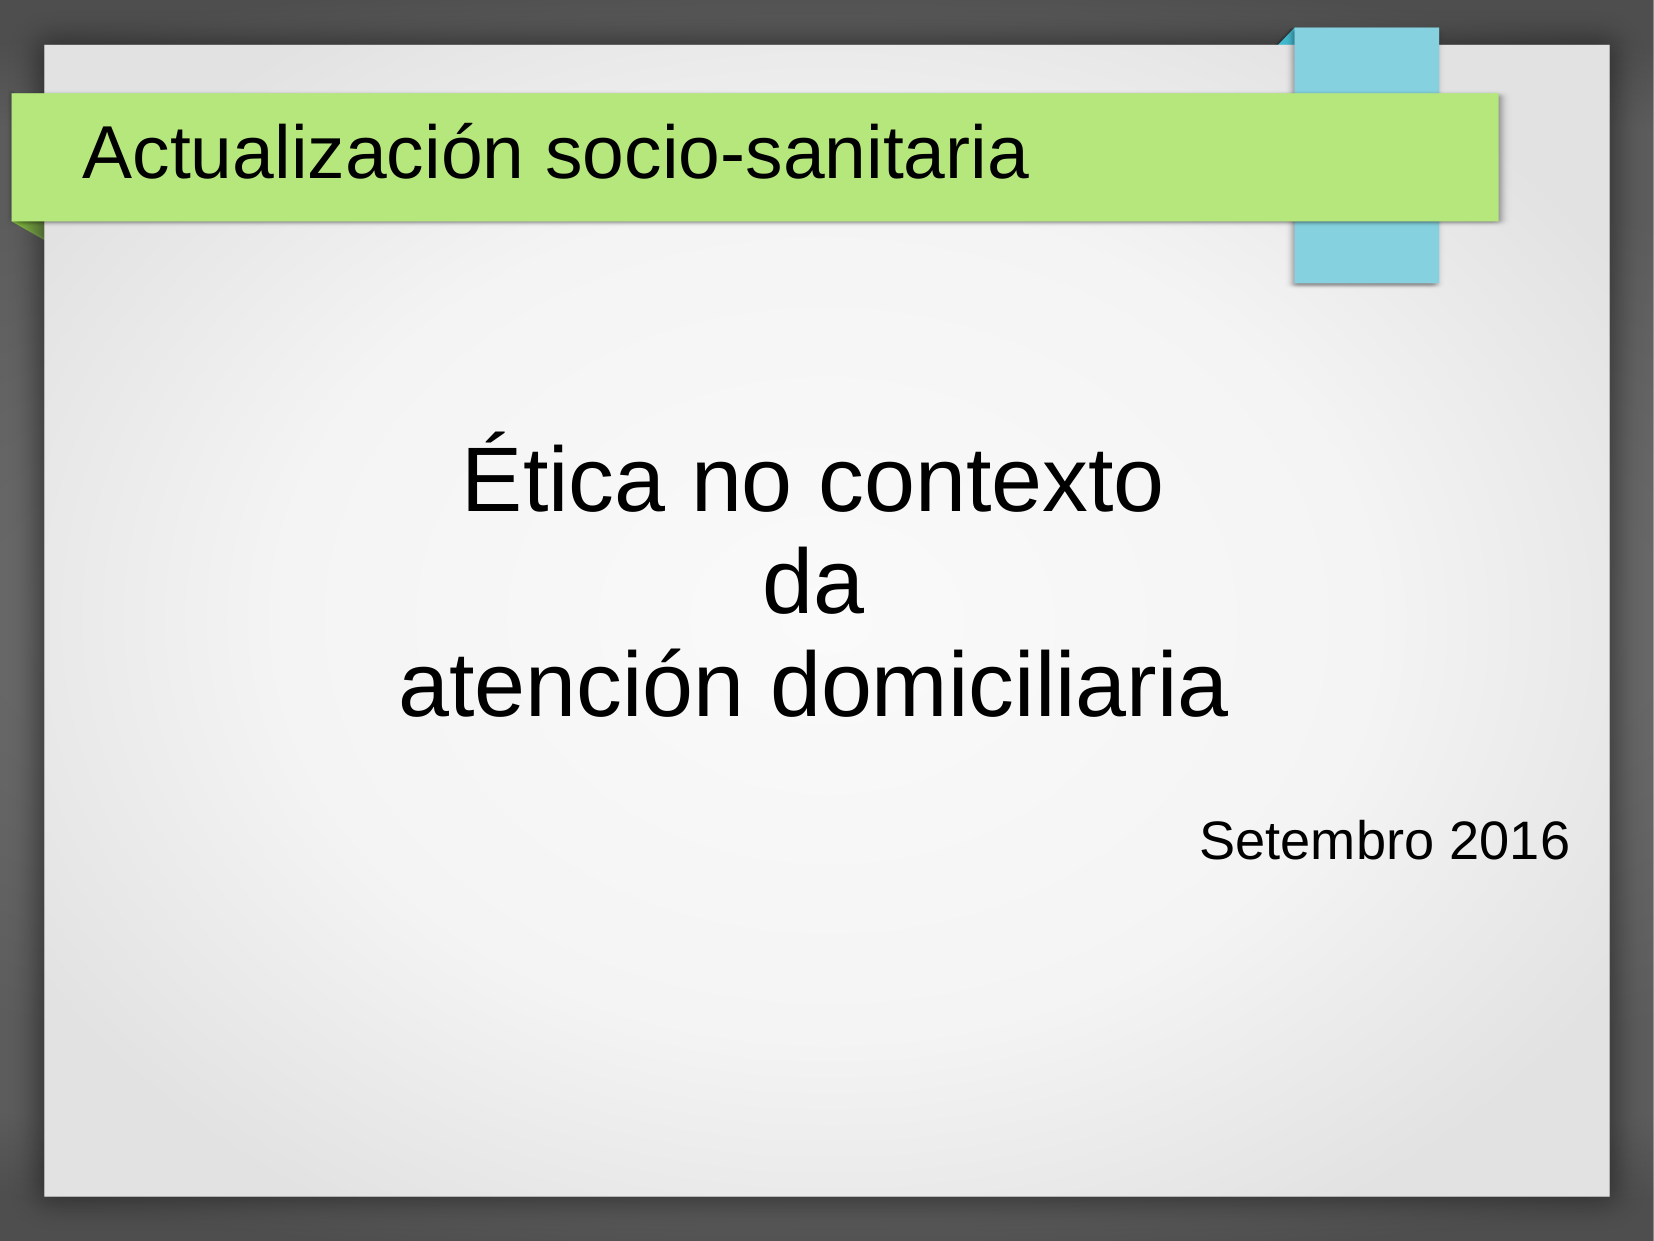

# Actualización socio-sanitaria
Ética no contexto
da
atención domiciliaria
Setembro 2016